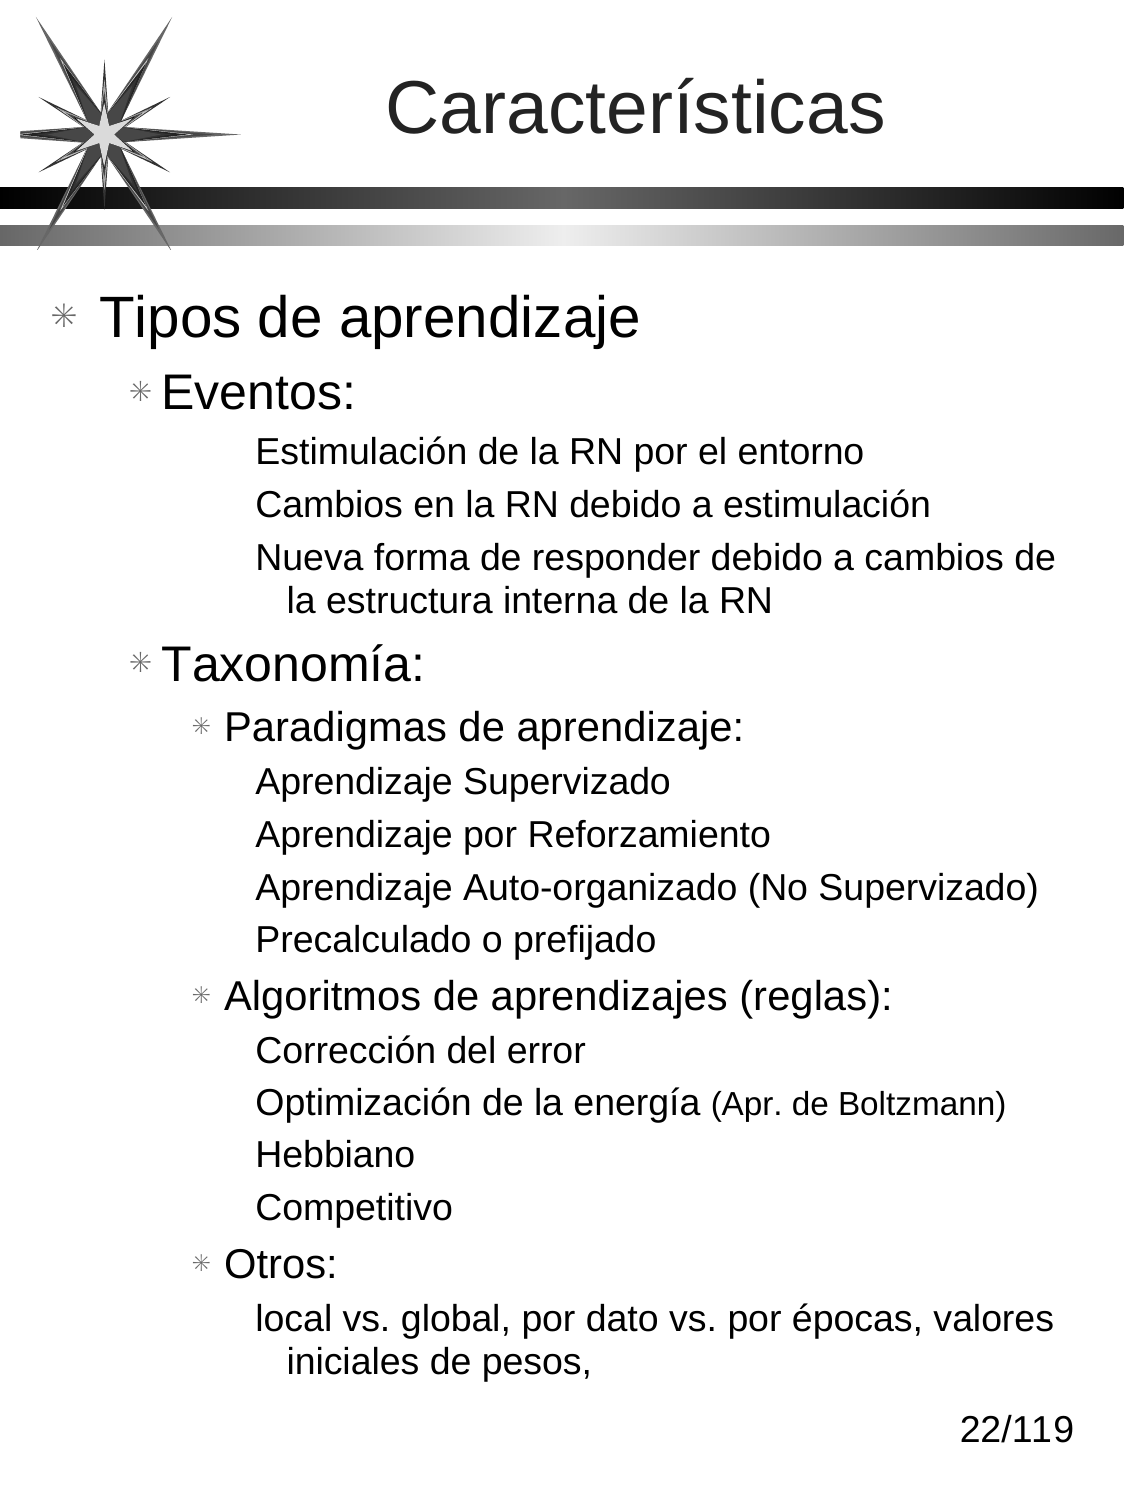

# Características
Tipos de aprendizaje
Eventos:
Estimulación de la RN por el entorno
Cambios en la RN debido a estimulación
Nueva forma de responder debido a cambios de la estructura interna de la RN
Taxonomía:
Paradigmas de aprendizaje:
Aprendizaje Supervizado
Aprendizaje por Reforzamiento
Aprendizaje Auto-organizado (No Supervizado)
Precalculado o prefijado
Algoritmos de aprendizajes (reglas):
Corrección del error
Optimización de la energía (Apr. de Boltzmann)
Hebbiano
Competitivo
Otros:
local vs. global, por dato vs. por épocas, valores iniciales de pesos,